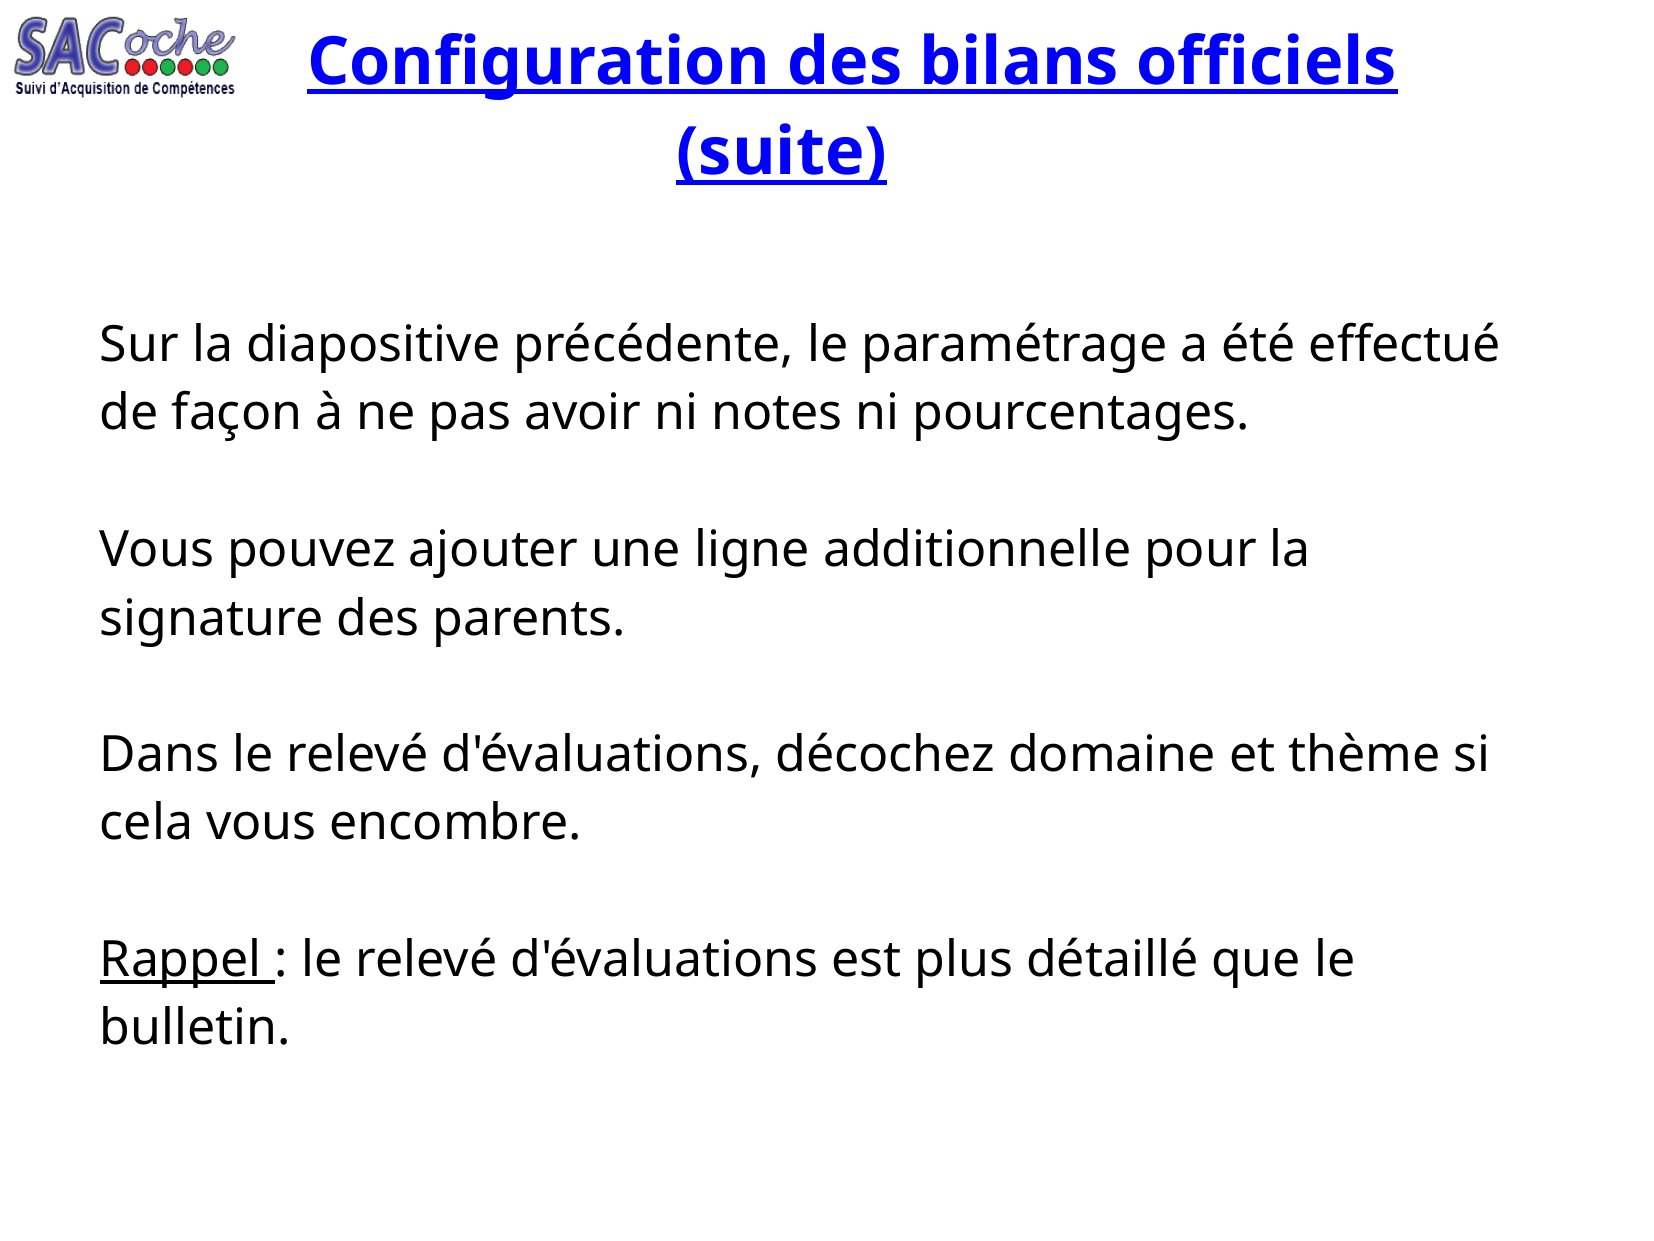

# Configuration des bilans officiels (suite)
Sur la diapositive précédente, le paramétrage a été effectué de façon à ne pas avoir ni notes ni pourcentages.
Vous pouvez ajouter une ligne additionnelle pour la signature des parents.
Dans le relevé d'évaluations, décochez domaine et thème si cela vous encombre.
Rappel : le relevé d'évaluations est plus détaillé que le bulletin.